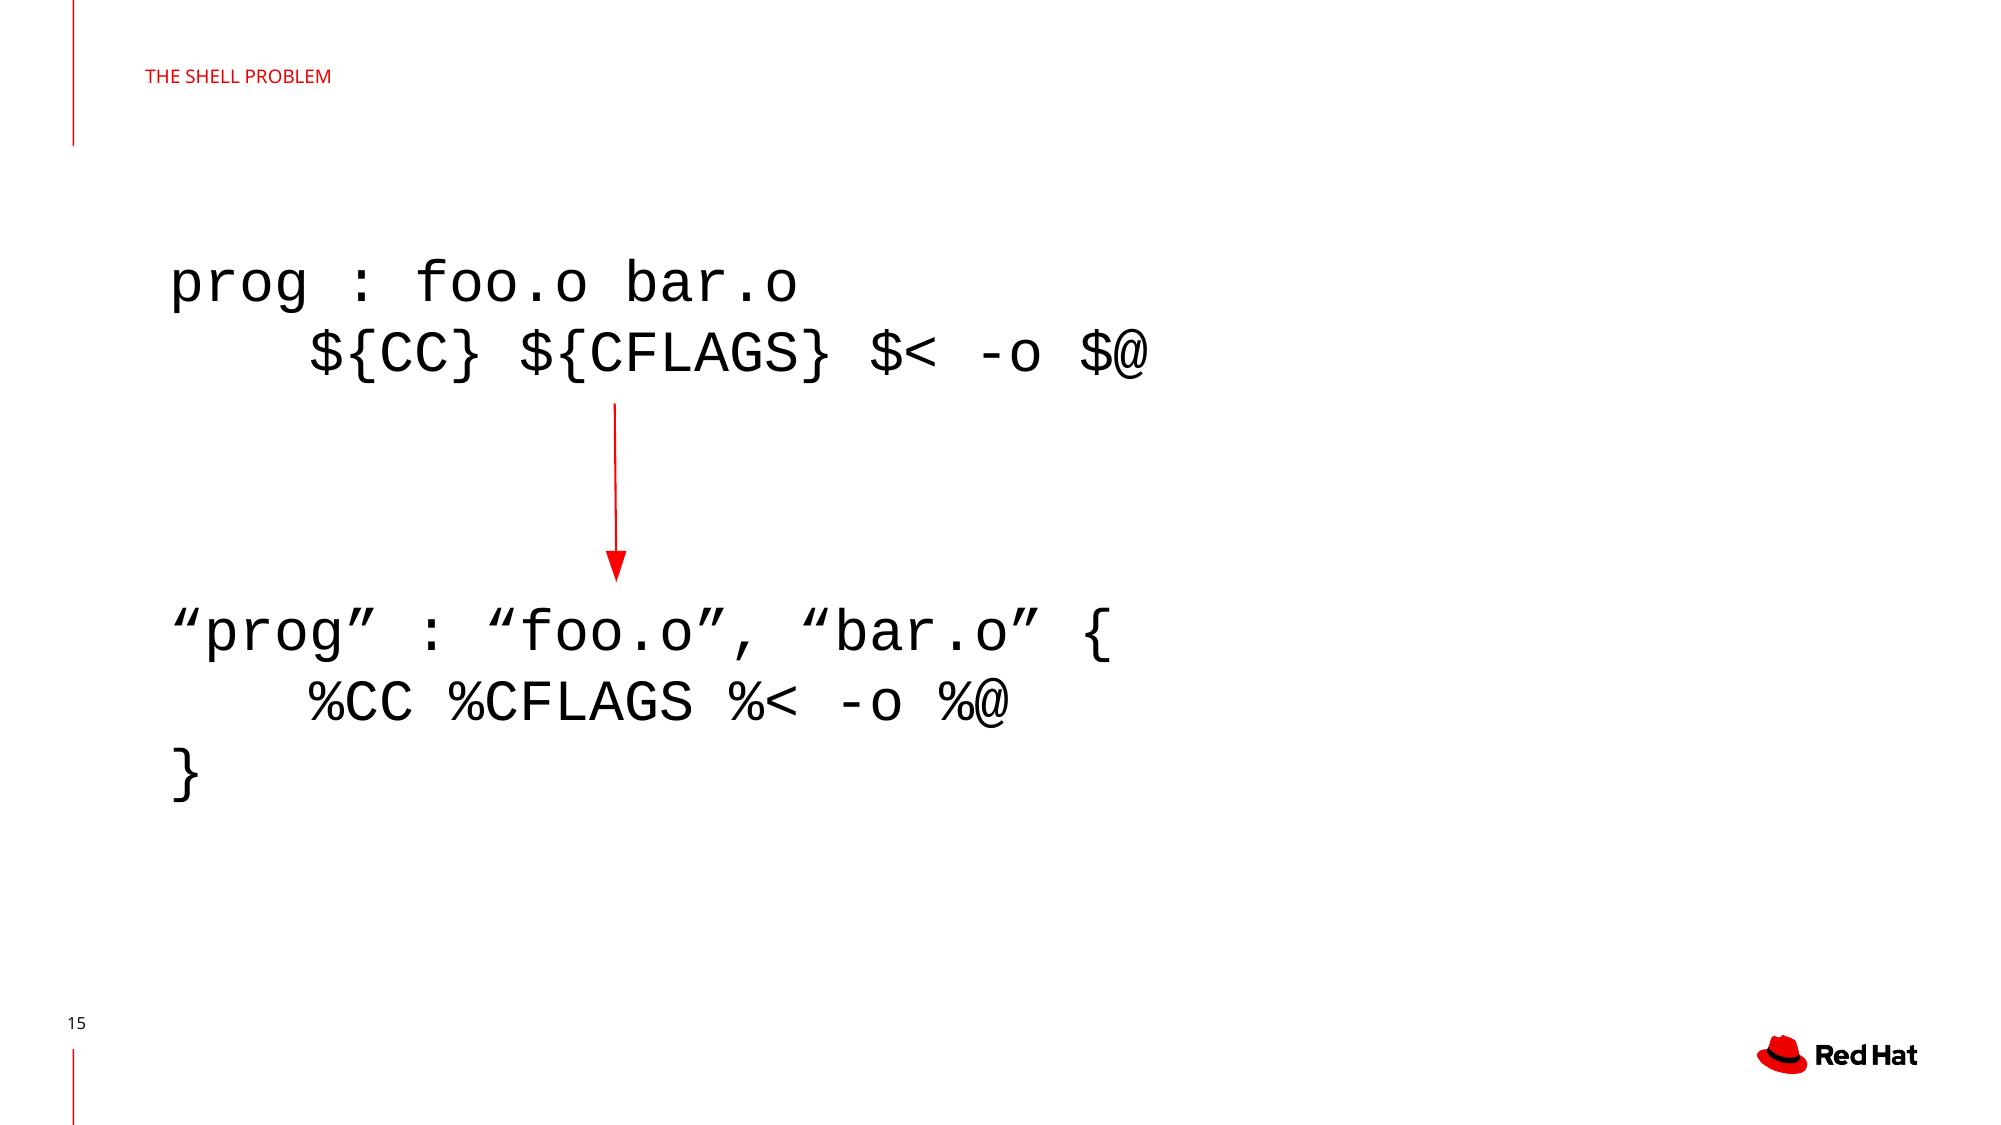

THE SHELL PROBLEM
prog : foo.o bar.o
 ${CC} ${CFLAGS} $< -o $@
“prog” : “foo.o”, “bar.o” {
 %CC %CFLAGS %< -o %@
}
15